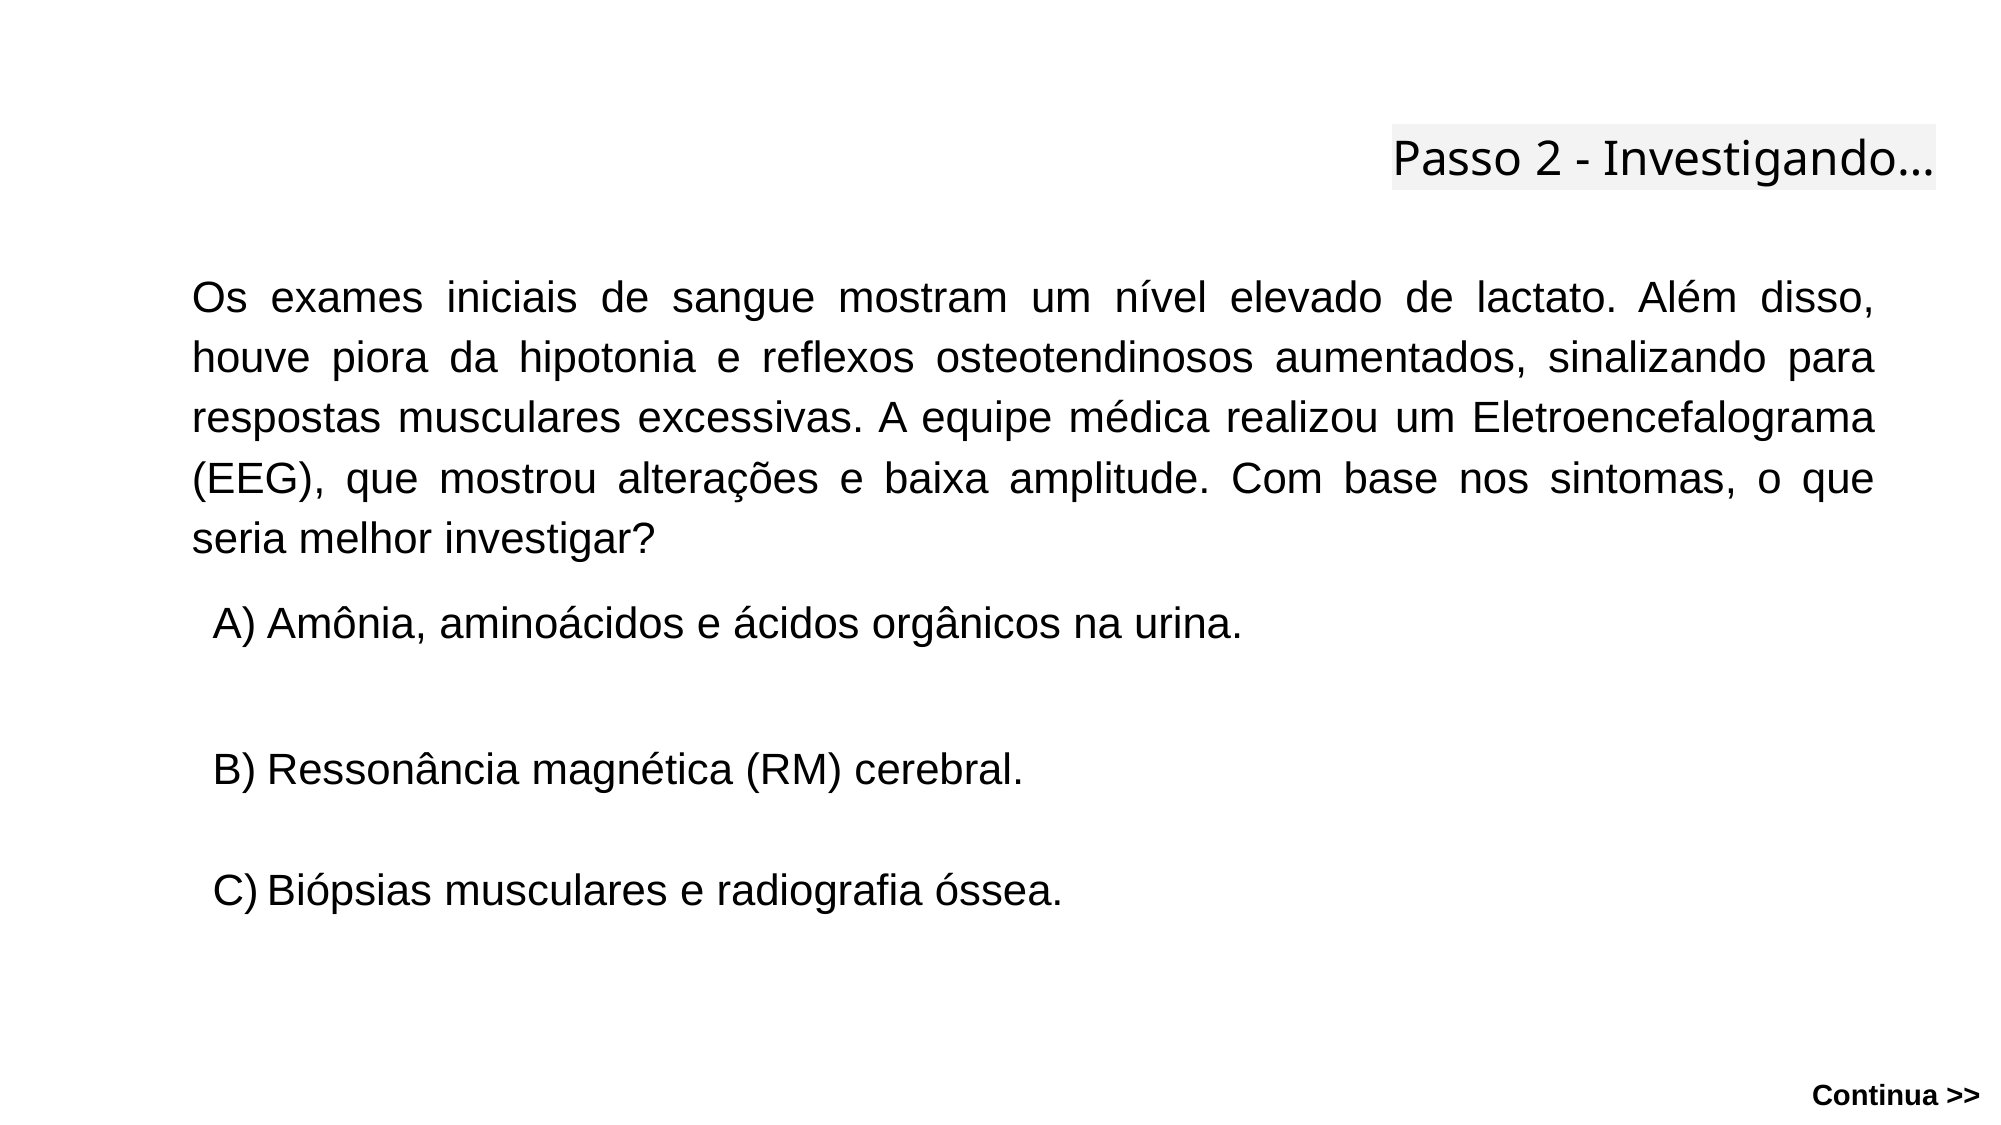

# Passo 2 - Investigando…
Os exames iniciais de sangue mostram um nível elevado de lactato. Além disso, houve piora da hipotonia e reflexos osteotendinosos aumentados, sinalizando para respostas musculares excessivas. A equipe médica realizou um Eletroencefalograma (EEG), que mostrou alterações e baixa amplitude. Com base nos sintomas, o que seria melhor investigar?
Amônia, aminoácidos e ácidos orgânicos na urina.
Ressonância magnética (RM) cerebral.
Biópsias musculares e radiografia óssea.
Continua >>